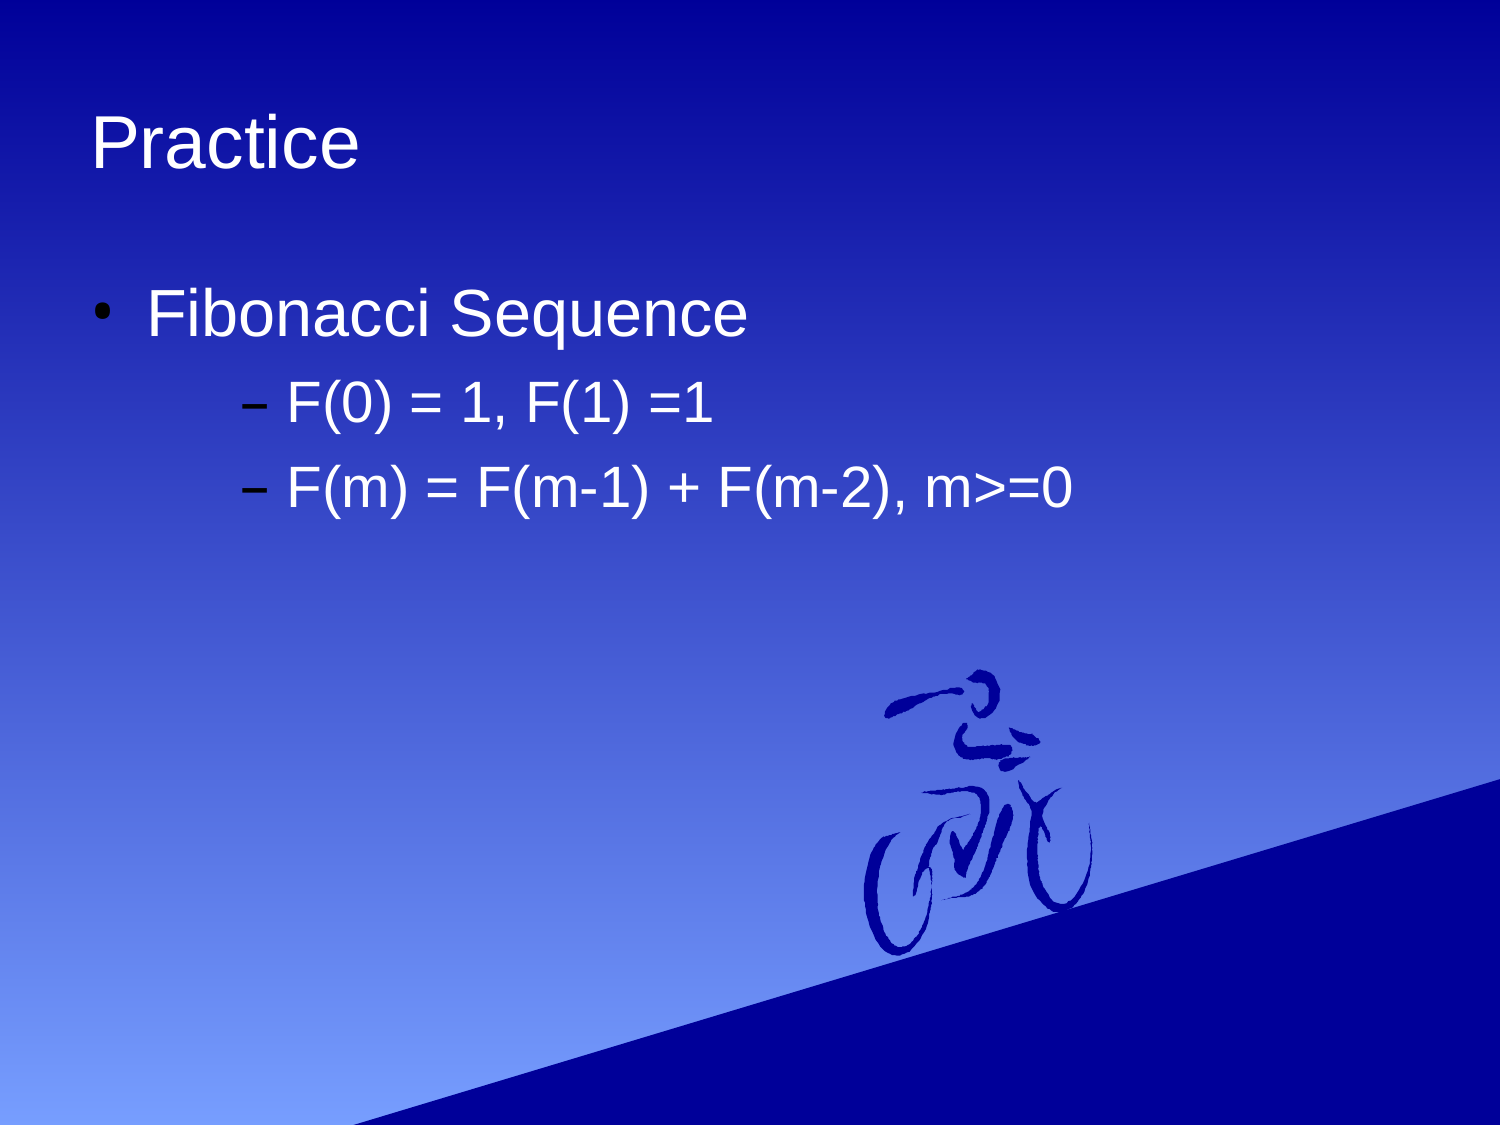

# Practice
Fibonacci Sequence
F(0) = 1, F(1) =1
F(m) = F(m-1) + F(m-2), m>=0